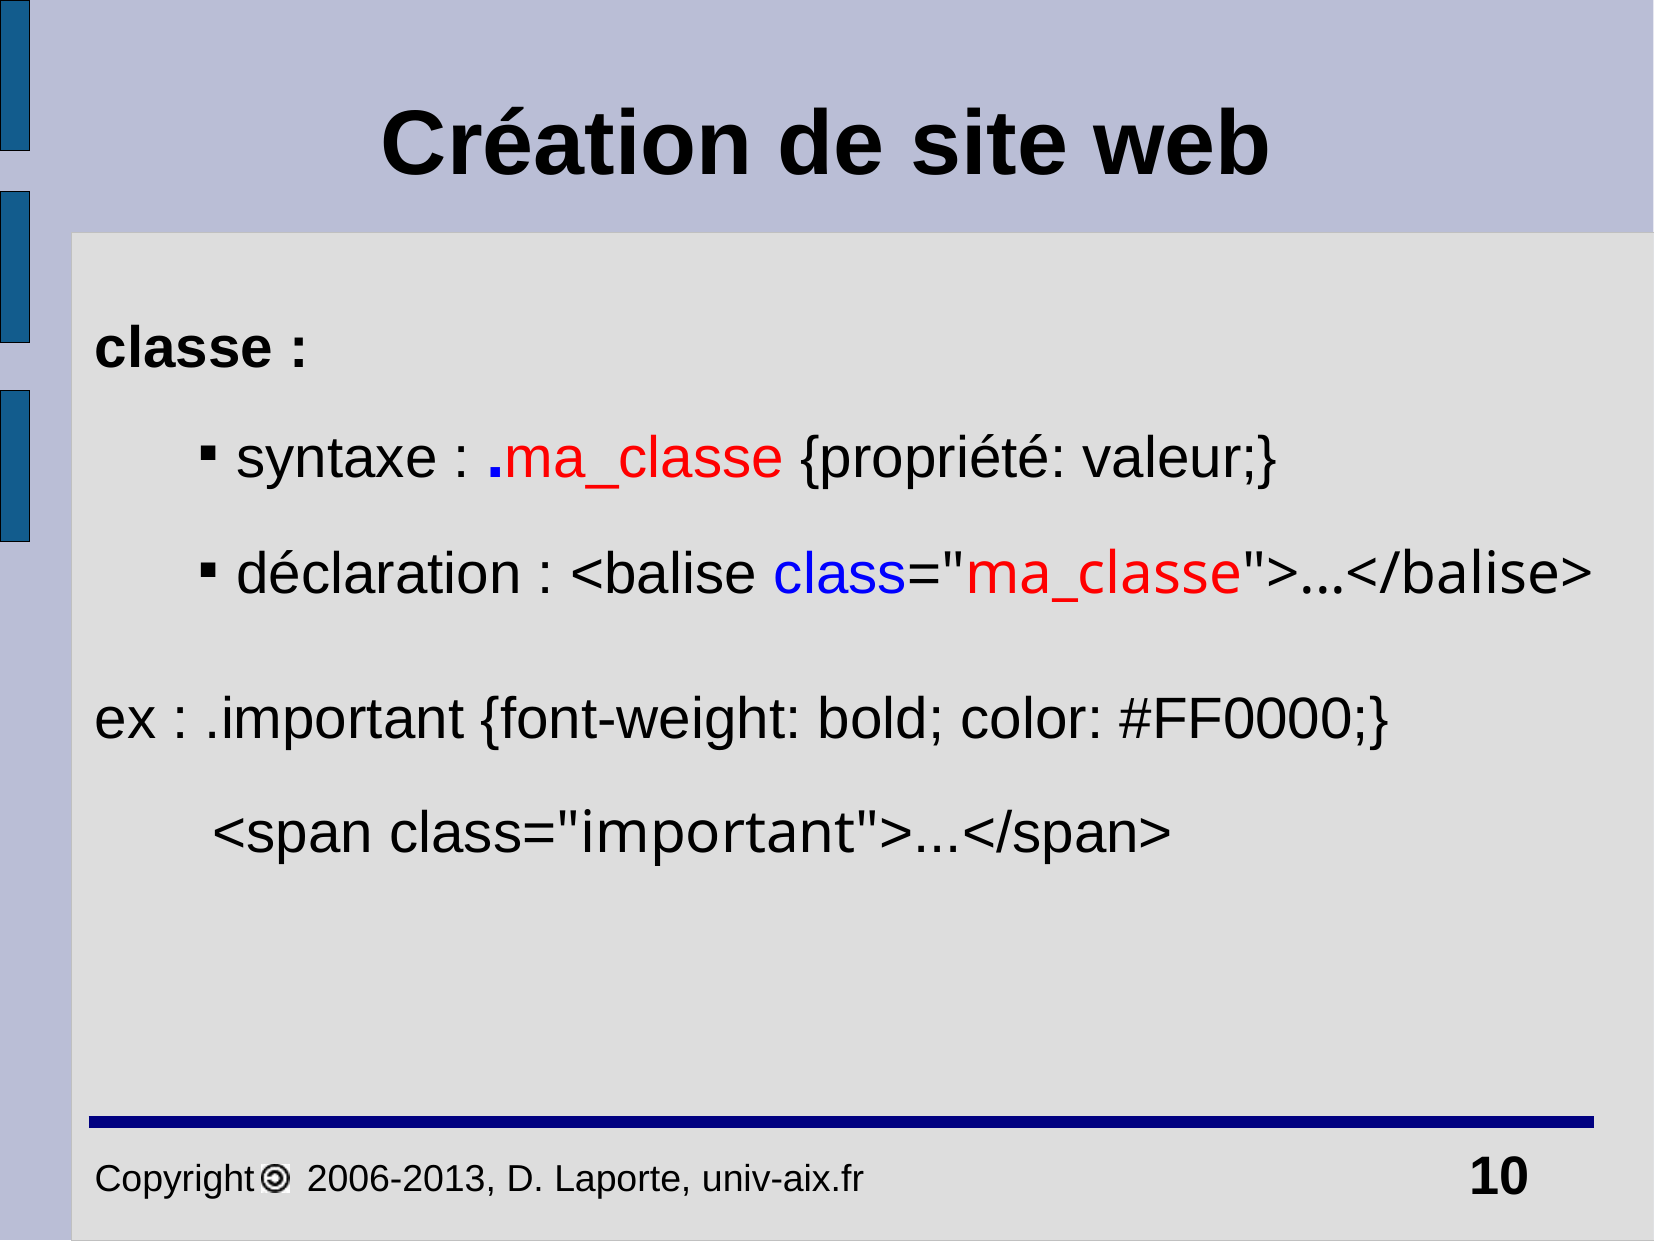

classe :
syntaxe : .ma_classe {propriété: valeur;}
déclaration : <balise class="ma_classe">...</balise>
ex : .important {font-weight: bold; color: #FF0000;}
	<span class="important">...</span>